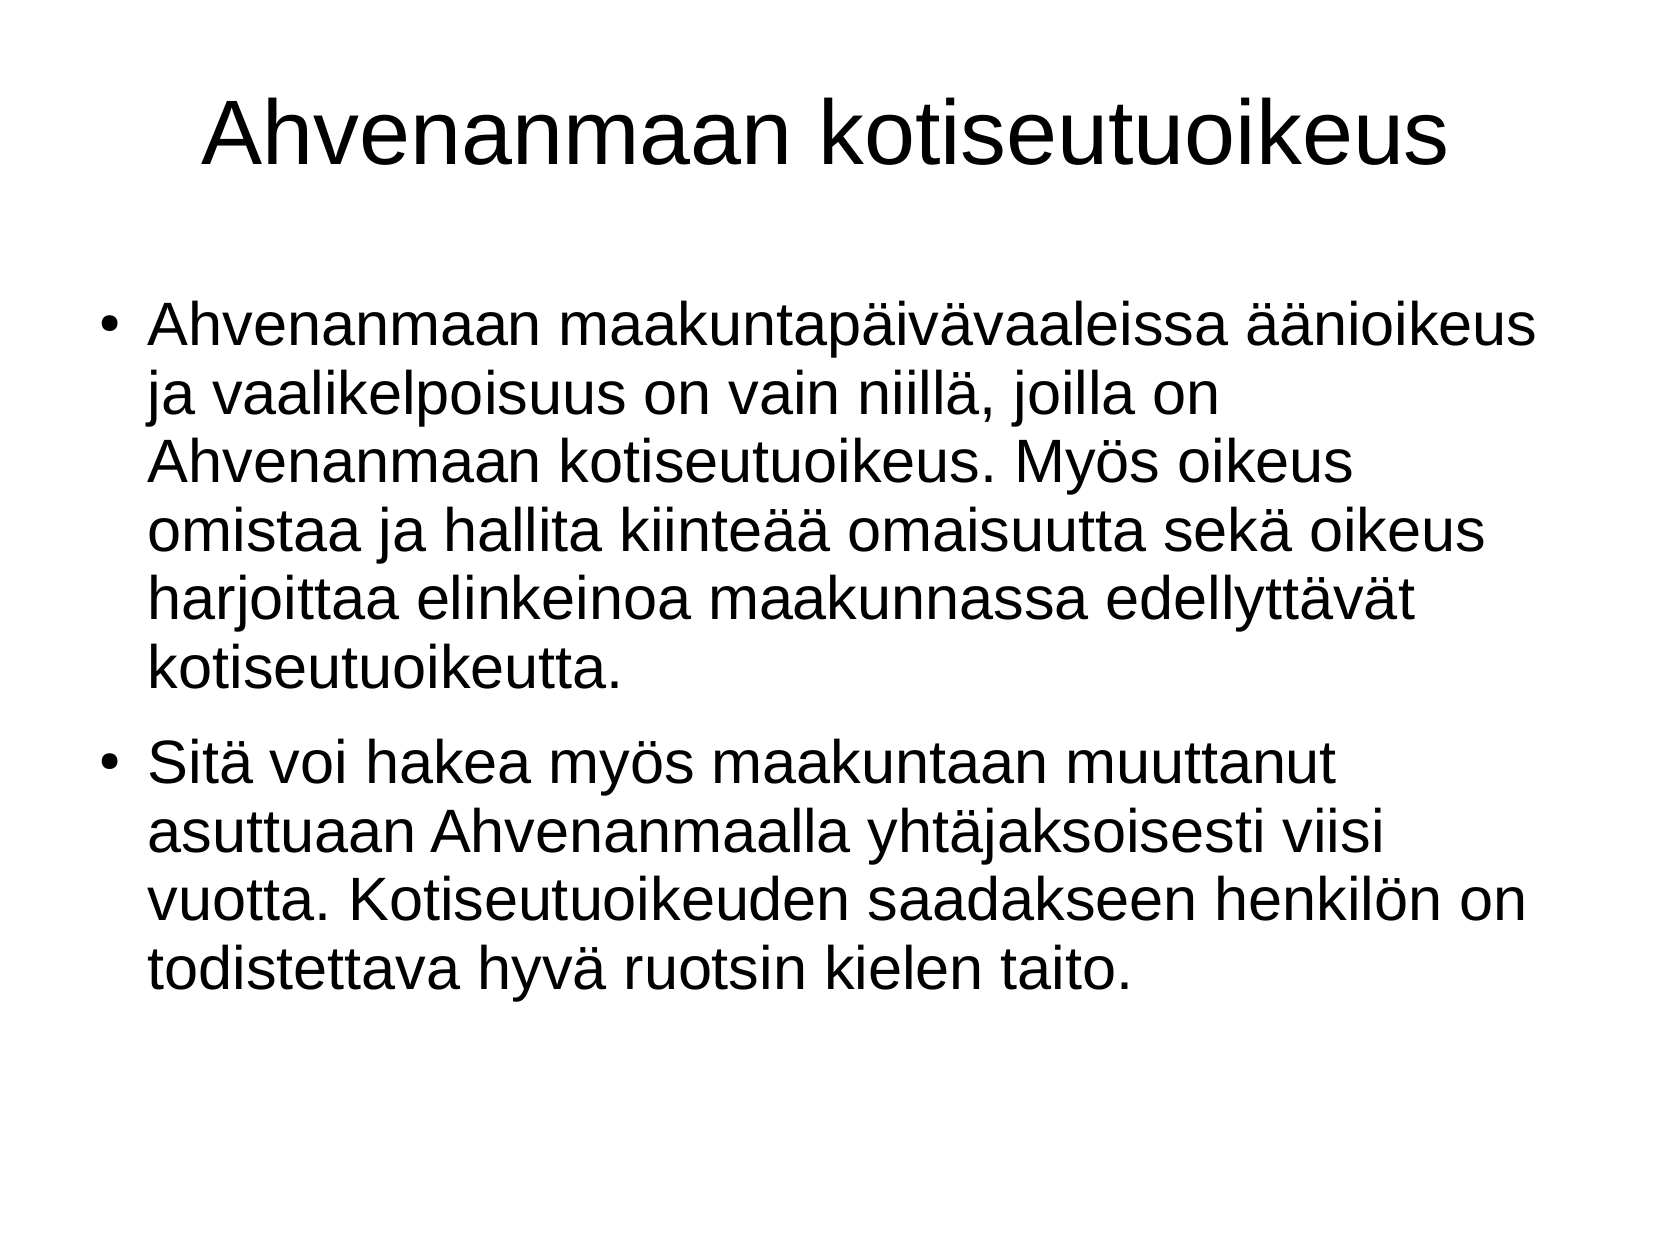

# Ahvenanmaan kotiseutuoikeus
Ahvenanmaan maakuntapäivävaaleissa äänioikeus ja vaalikelpoisuus on vain niillä, joilla on Ahvenanmaan kotiseutuoikeus. Myös oikeus omistaa ja hallita kiinteää omaisuutta sekä oikeus harjoittaa elinkeinoa maakunnassa edellyttävät kotiseutuoikeutta.
Sitä voi hakea myös maakuntaan muuttanut asuttuaan Ahvenanmaalla yhtäjaksoisesti viisi vuotta. Kotiseutuoikeuden saadakseen henkilön on todistettava hyvä ruotsin kielen taito.